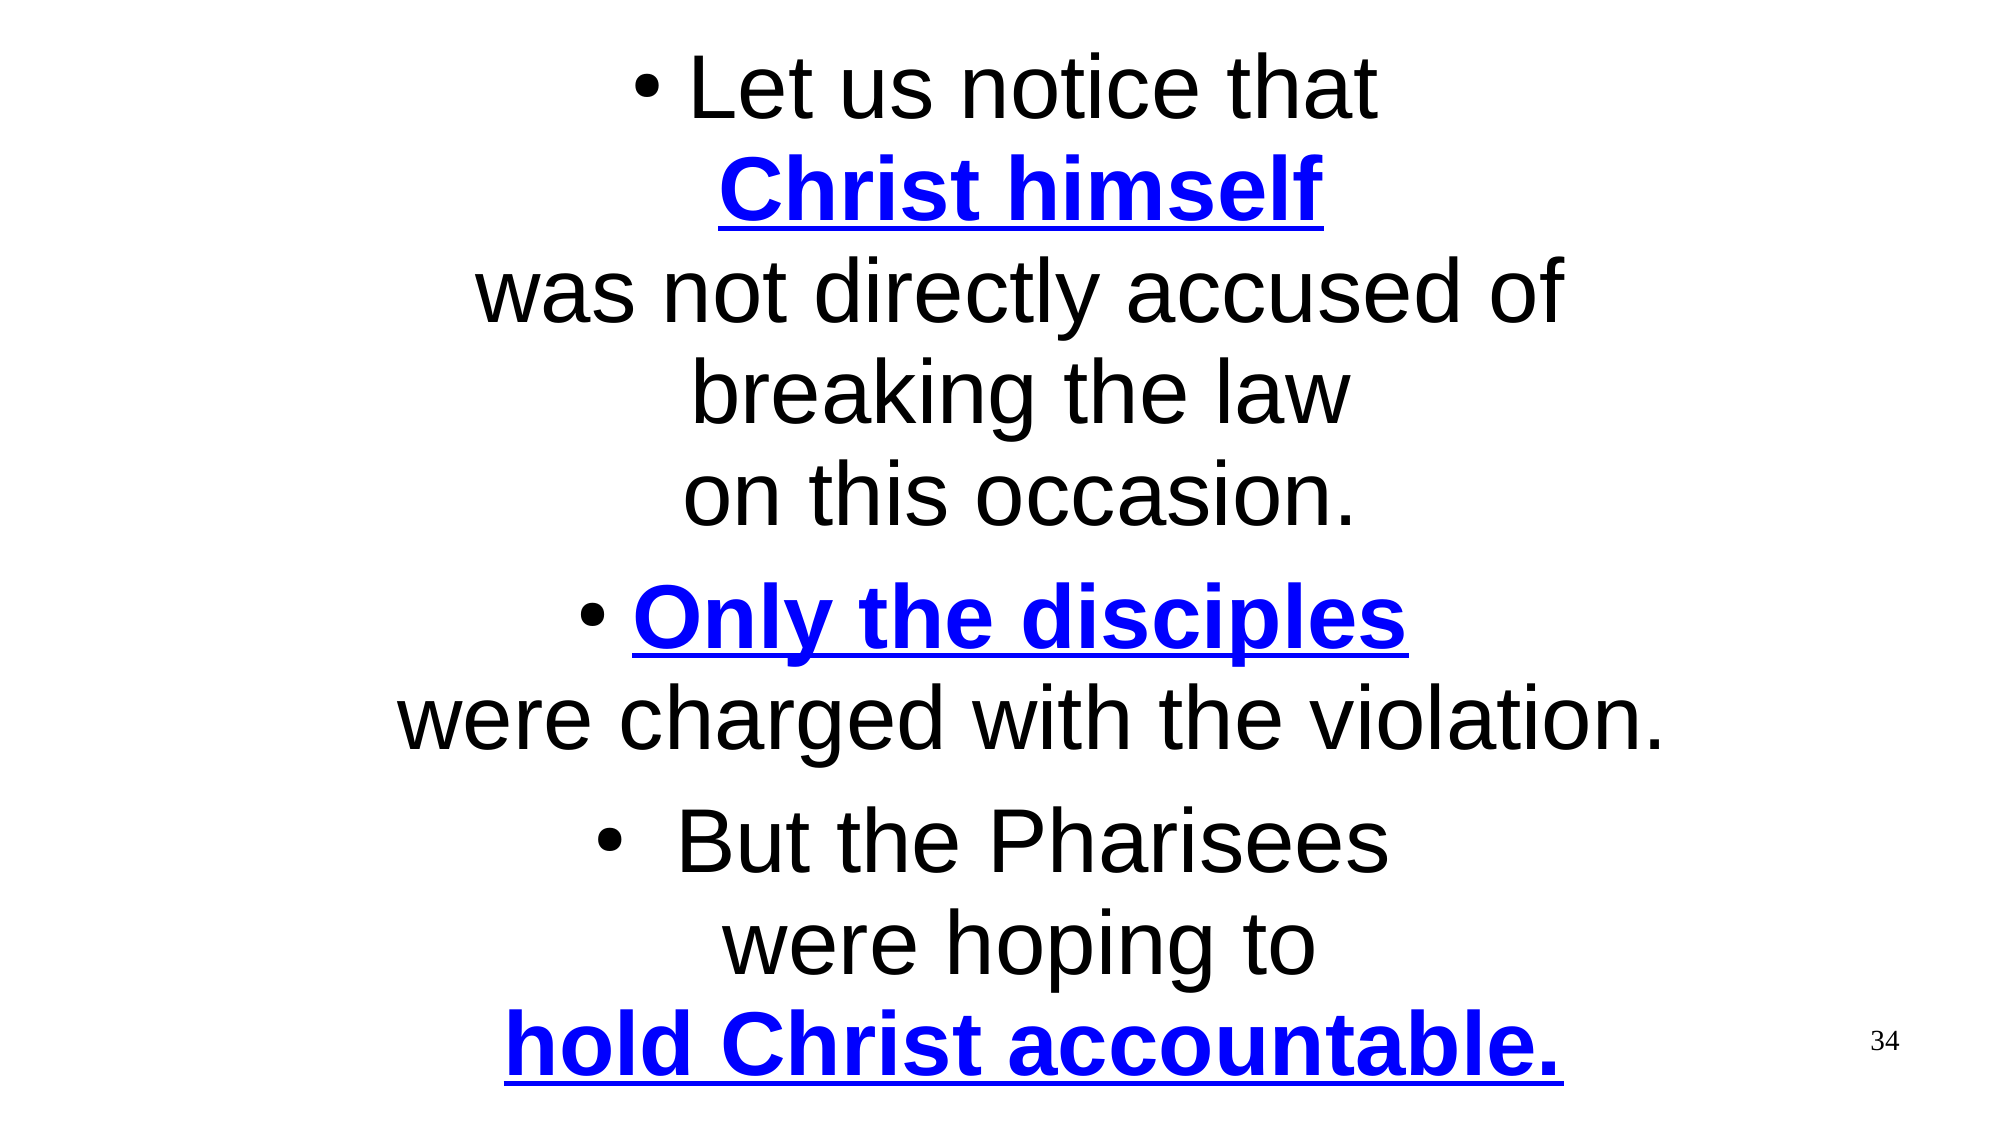

# Let us notice that Christ himself was not directly accused of breaking the law on this occasion.
Only the disciples
were charged with the violation.
 But the Pharisees
were hoping to
hold Christ accountable.
34